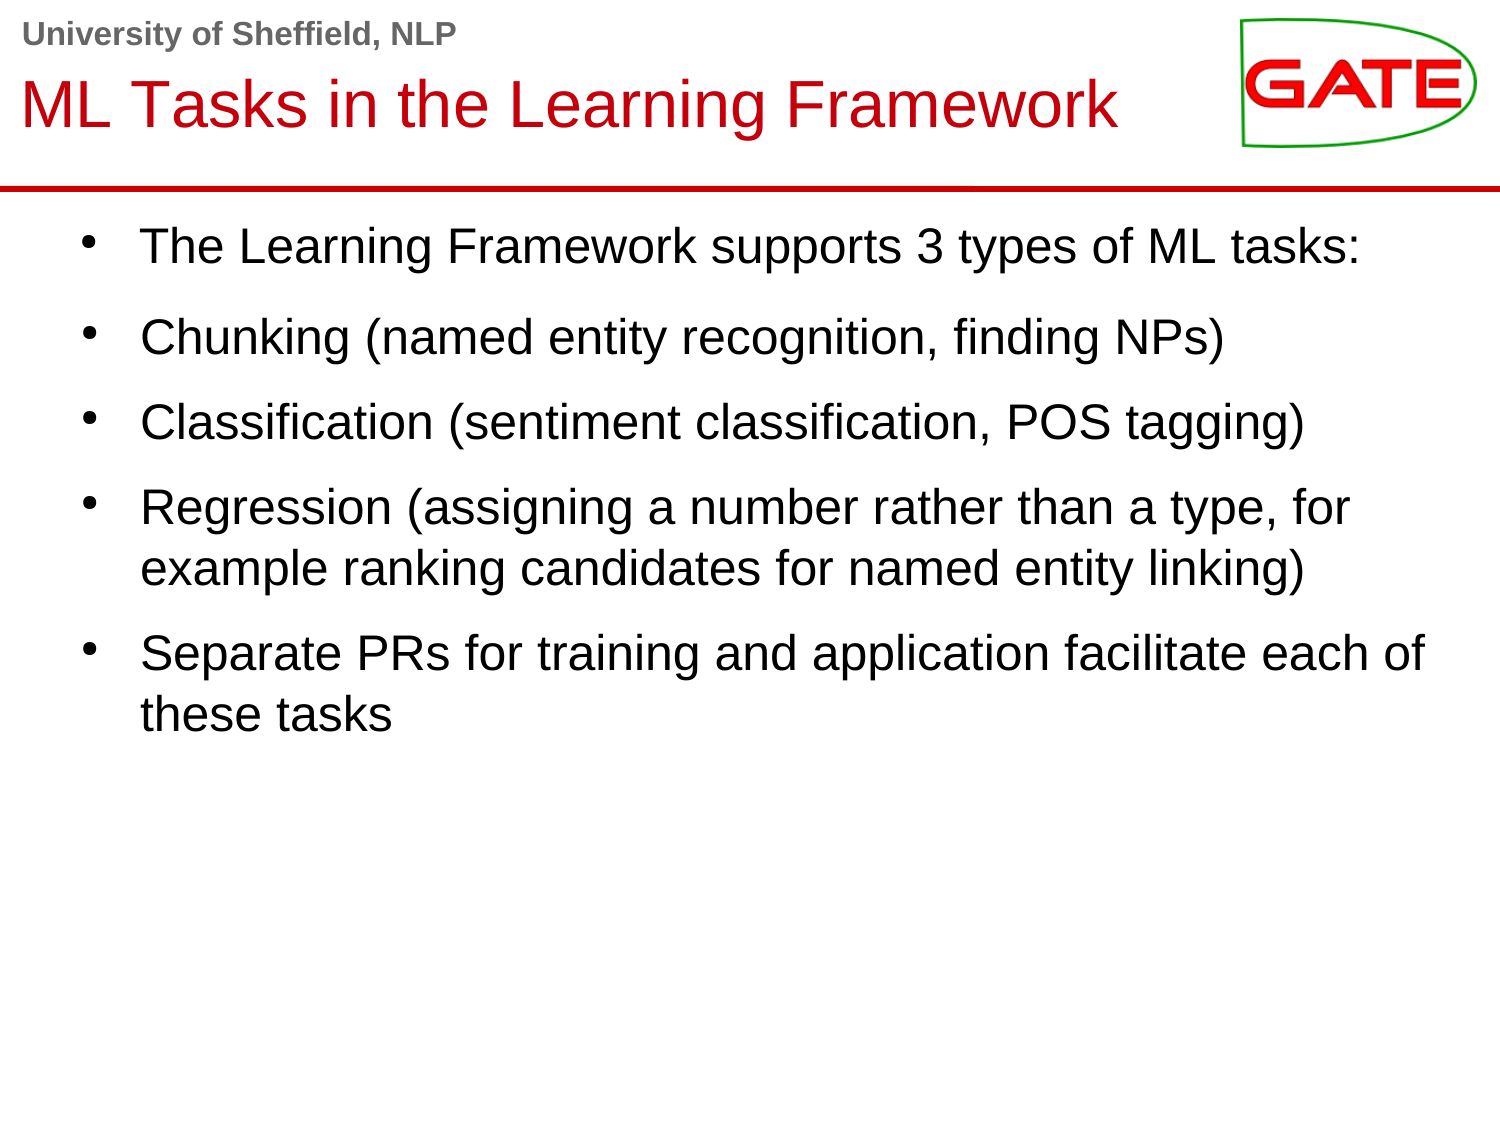

# ML Tasks in the Learning Framework
The Learning Framework supports 3 types of ML tasks:
Chunking (named entity recognition, finding NPs)
Classification (sentiment classification, POS tagging)
Regression (assigning a number rather than a type, for example ranking candidates for named entity linking)
Separate PRs for training and application facilitate each of these tasks